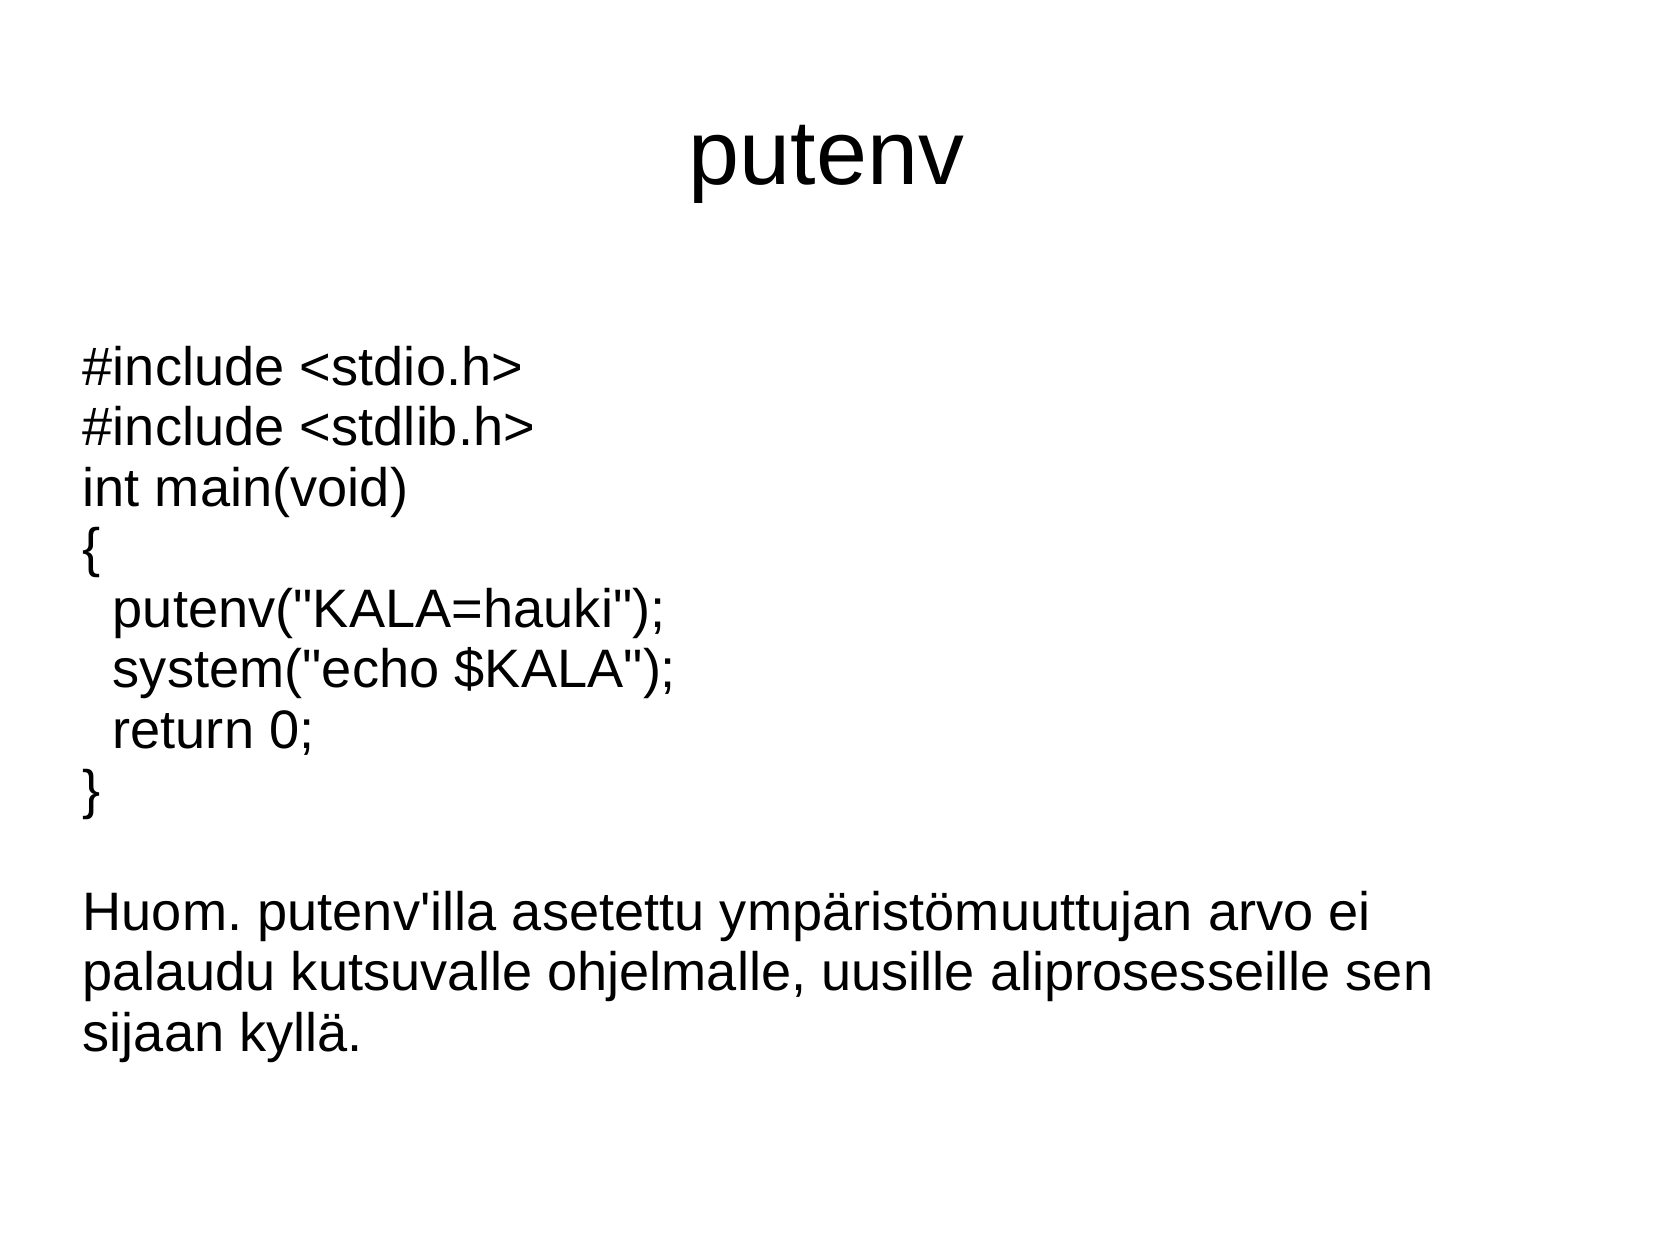

# putenv
#include <stdio.h>
#include <stdlib.h>
int main(void)
{
 putenv("KALA=hauki");
 system("echo $KALA");
 return 0;
}
Huom. putenv'illa asetettu ympäristömuuttujan arvo ei palaudu kutsuvalle ohjelmalle, uusille aliprosesseille sen sijaan kyllä.